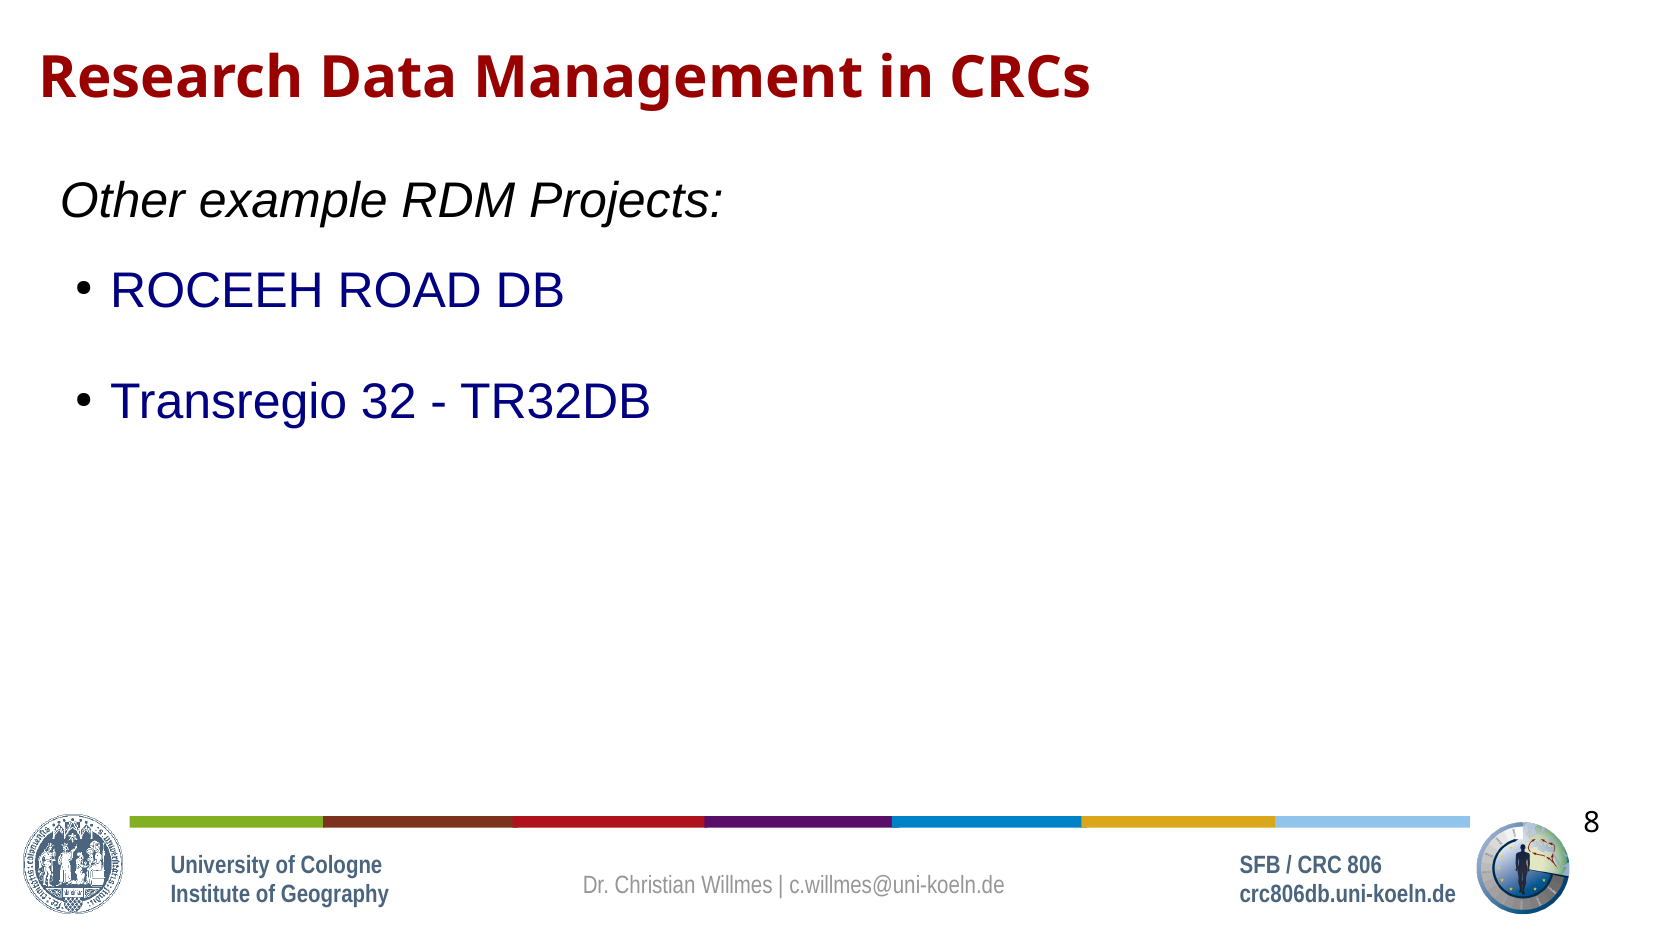

# Research Data Management in CRCs
Other example RDM Projects:
ROCEEH ROAD DB
Transregio 32 - TR32DB